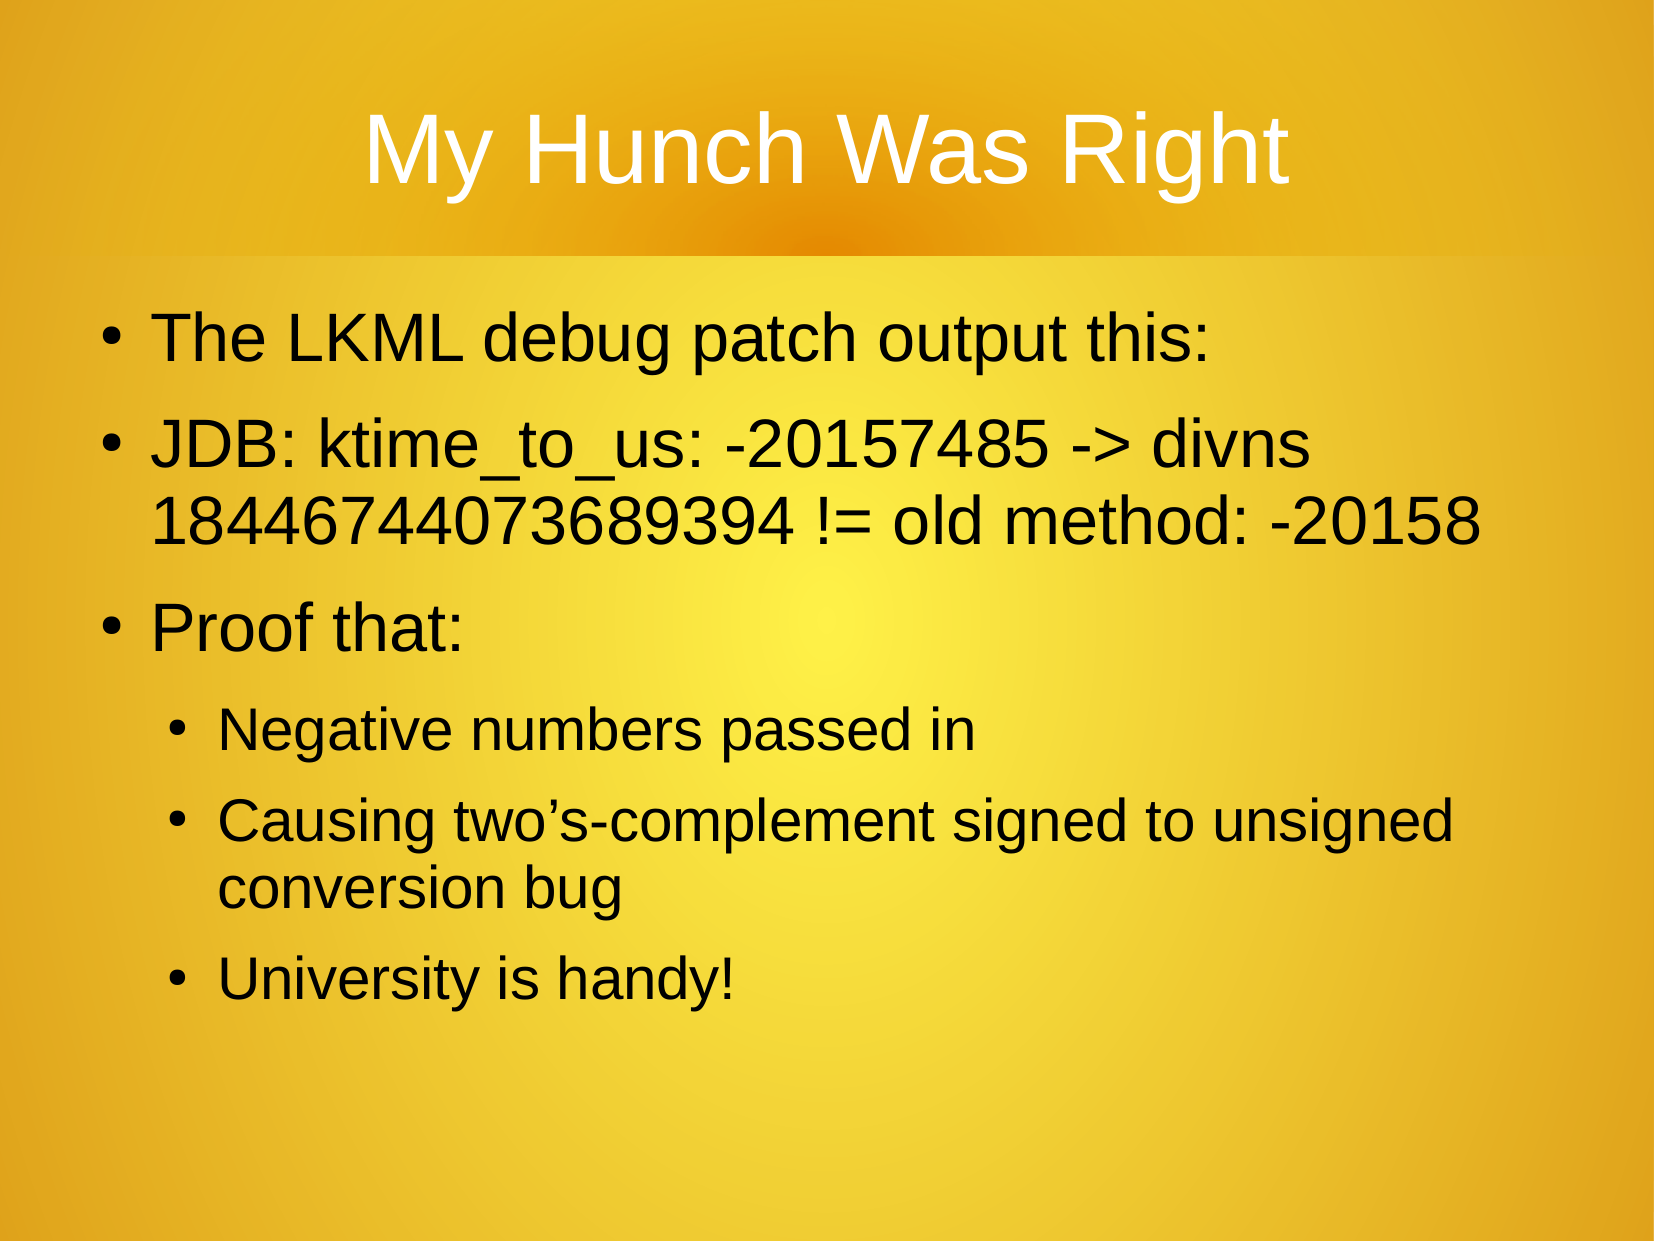

# My Hunch Was Right
The LKML debug patch output this:
JDB: ktime_to_us: -20157485 -> divns 18446744073689394 != old method: -20158
Proof that:
Negative numbers passed in
Causing two’s-complement signed to unsigned conversion bug
University is handy!